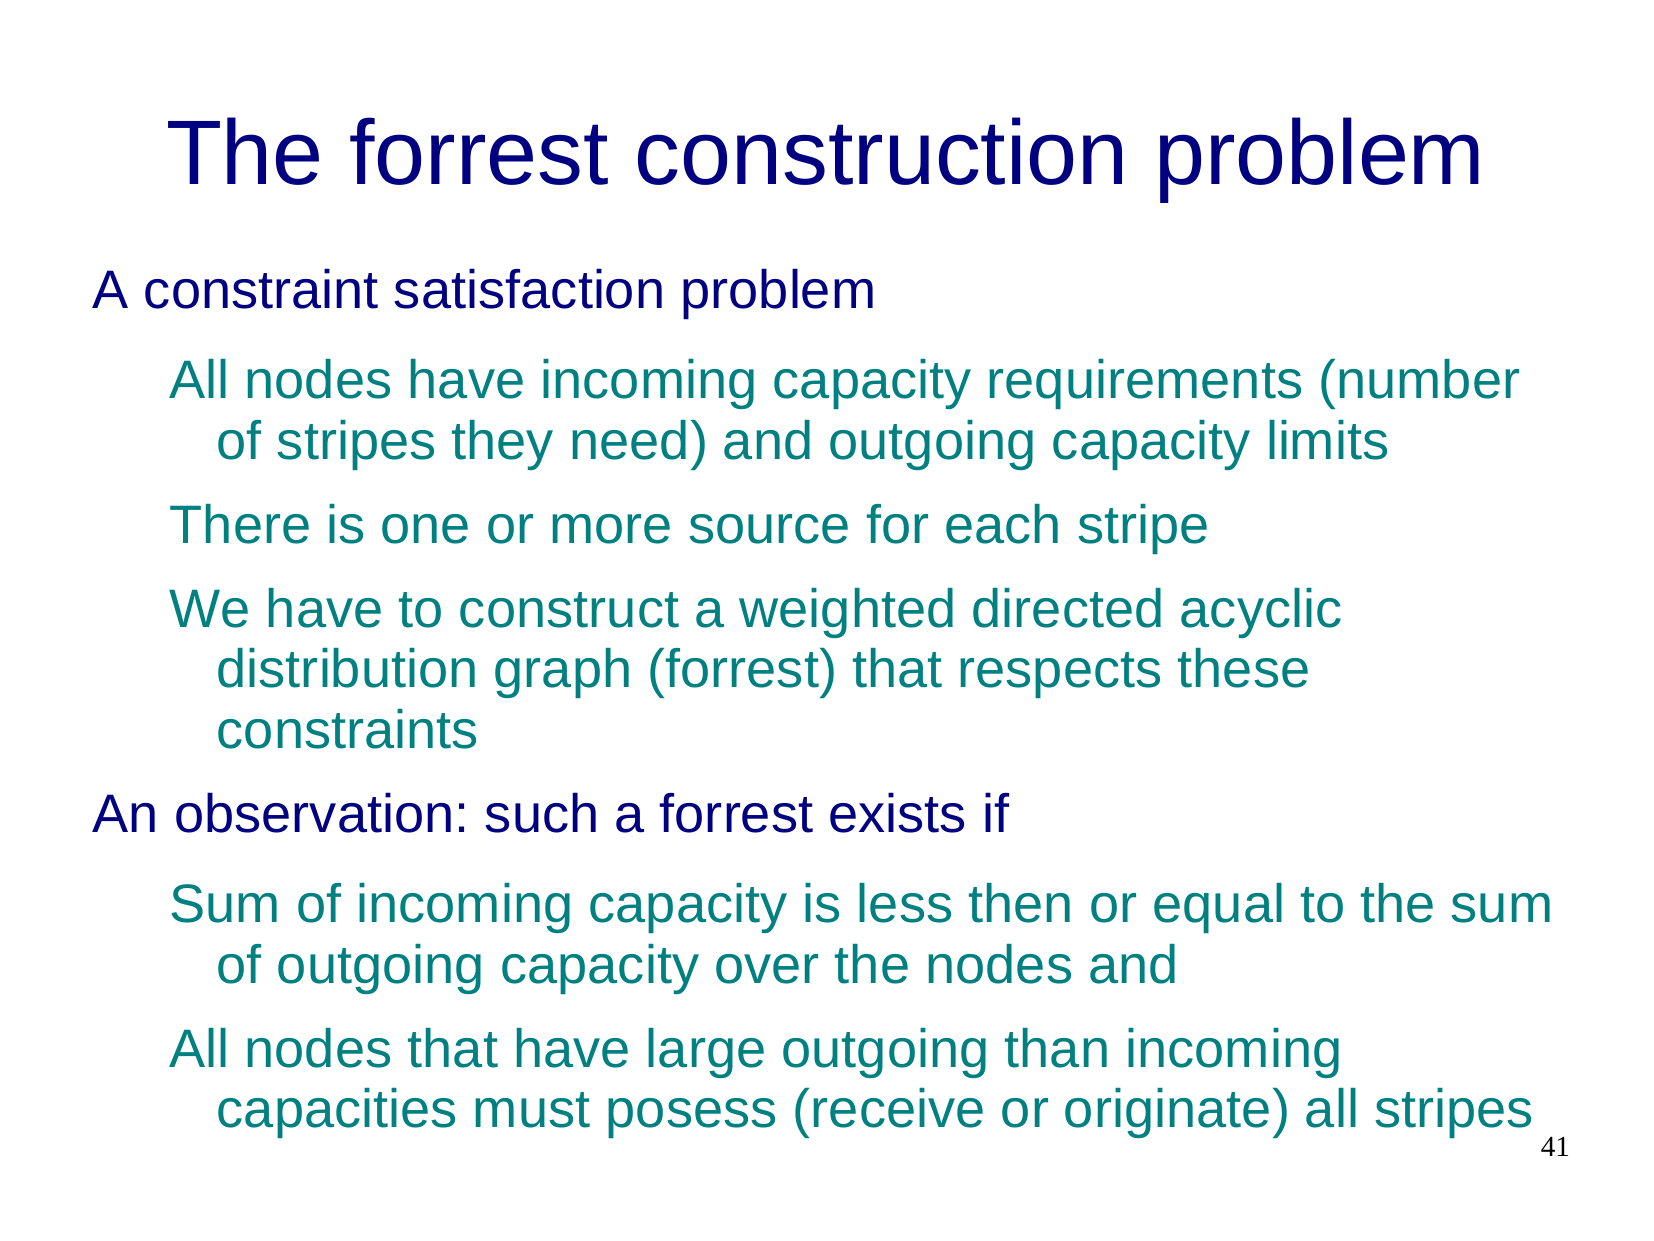

# The forrest construction problem
A constraint satisfaction problem
All nodes have incoming capacity requirements (number of stripes they need) and outgoing capacity limits
There is one or more source for each stripe
We have to construct a weighted directed acyclic distribution graph (forrest) that respects these constraints
An observation: such a forrest exists if
Sum of incoming capacity is less then or equal to the sum of outgoing capacity over the nodes and
All nodes that have large outgoing than incoming capacities must posess (receive or originate) all stripes
41